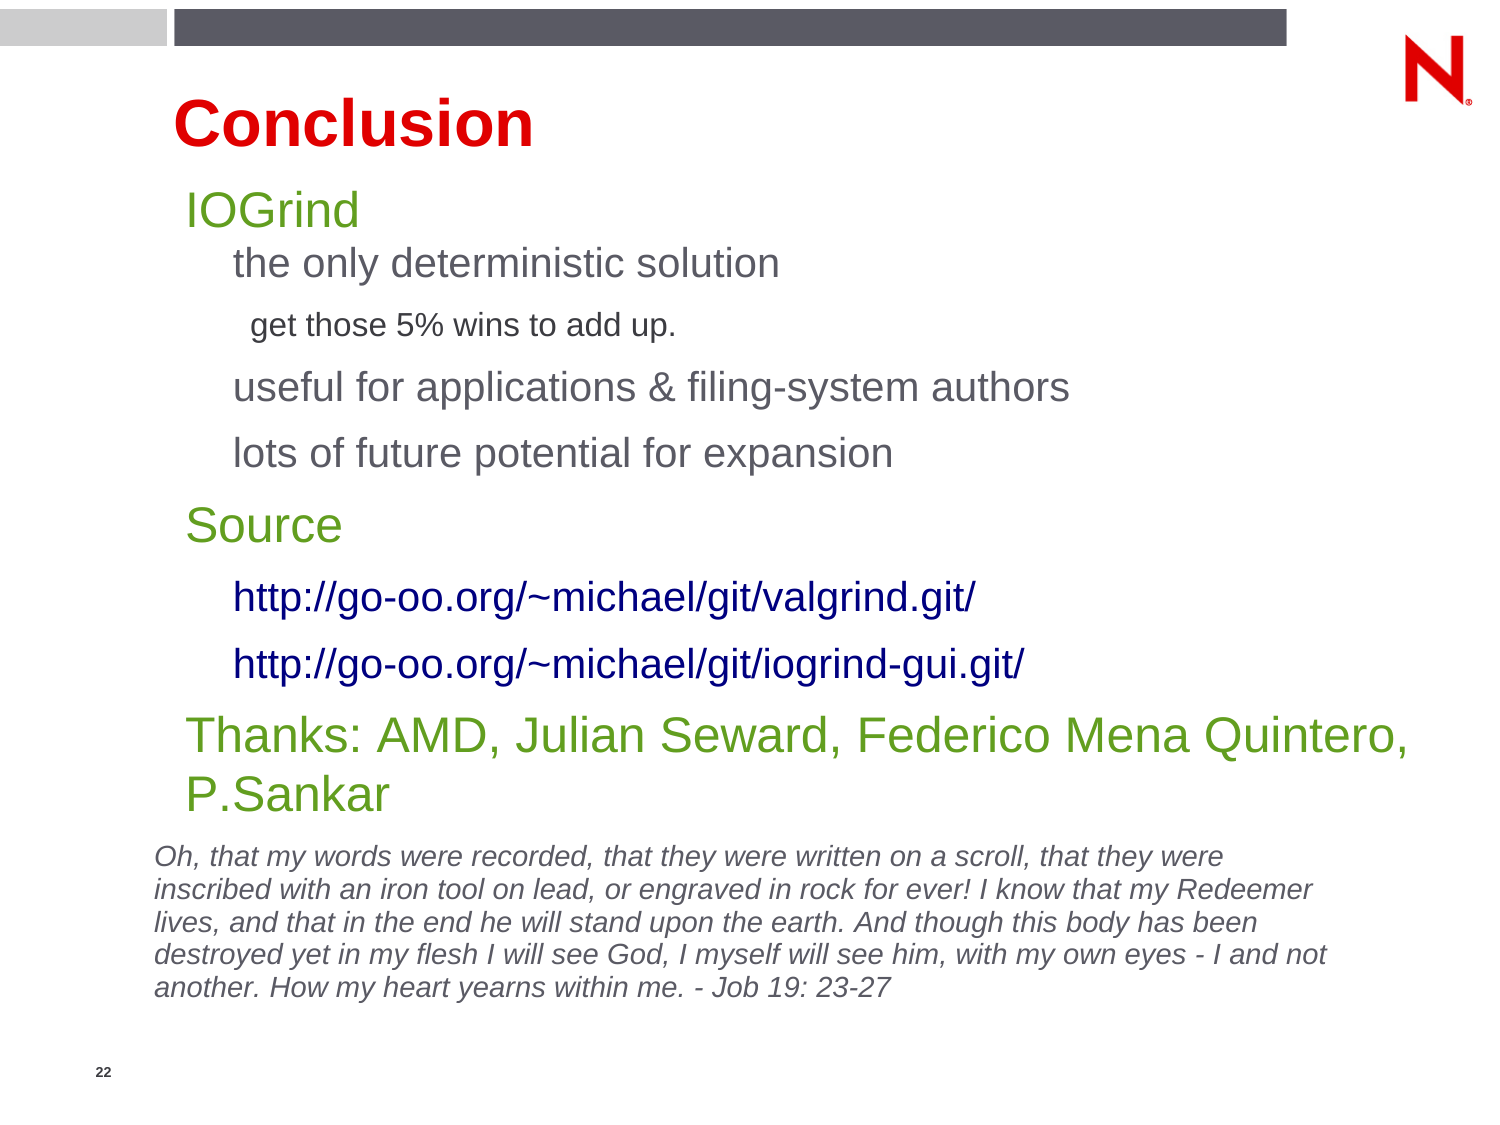

# Conclusion
IOGrind
the only deterministic solution
get those 5% wins to add up.
useful for applications & filing-system authors
lots of future potential for expansion
Source
http://go-oo.org/~michael/git/valgrind.git/
http://go-oo.org/~michael/git/iogrind-gui.git/
Thanks: AMD, Julian Seward, Federico Mena Quintero, P.Sankar
Oh, that my words were recorded, that they were written on a scroll, that they were inscribed with an iron tool on lead, or engraved in rock for ever! I know that my Redeemer lives, and that in the end he will stand upon the earth. And though this body has been destroyed yet in my flesh I will see God, I myself will see him, with my own eyes - I and not another. How my heart yearns within me. - Job 19: 23-27